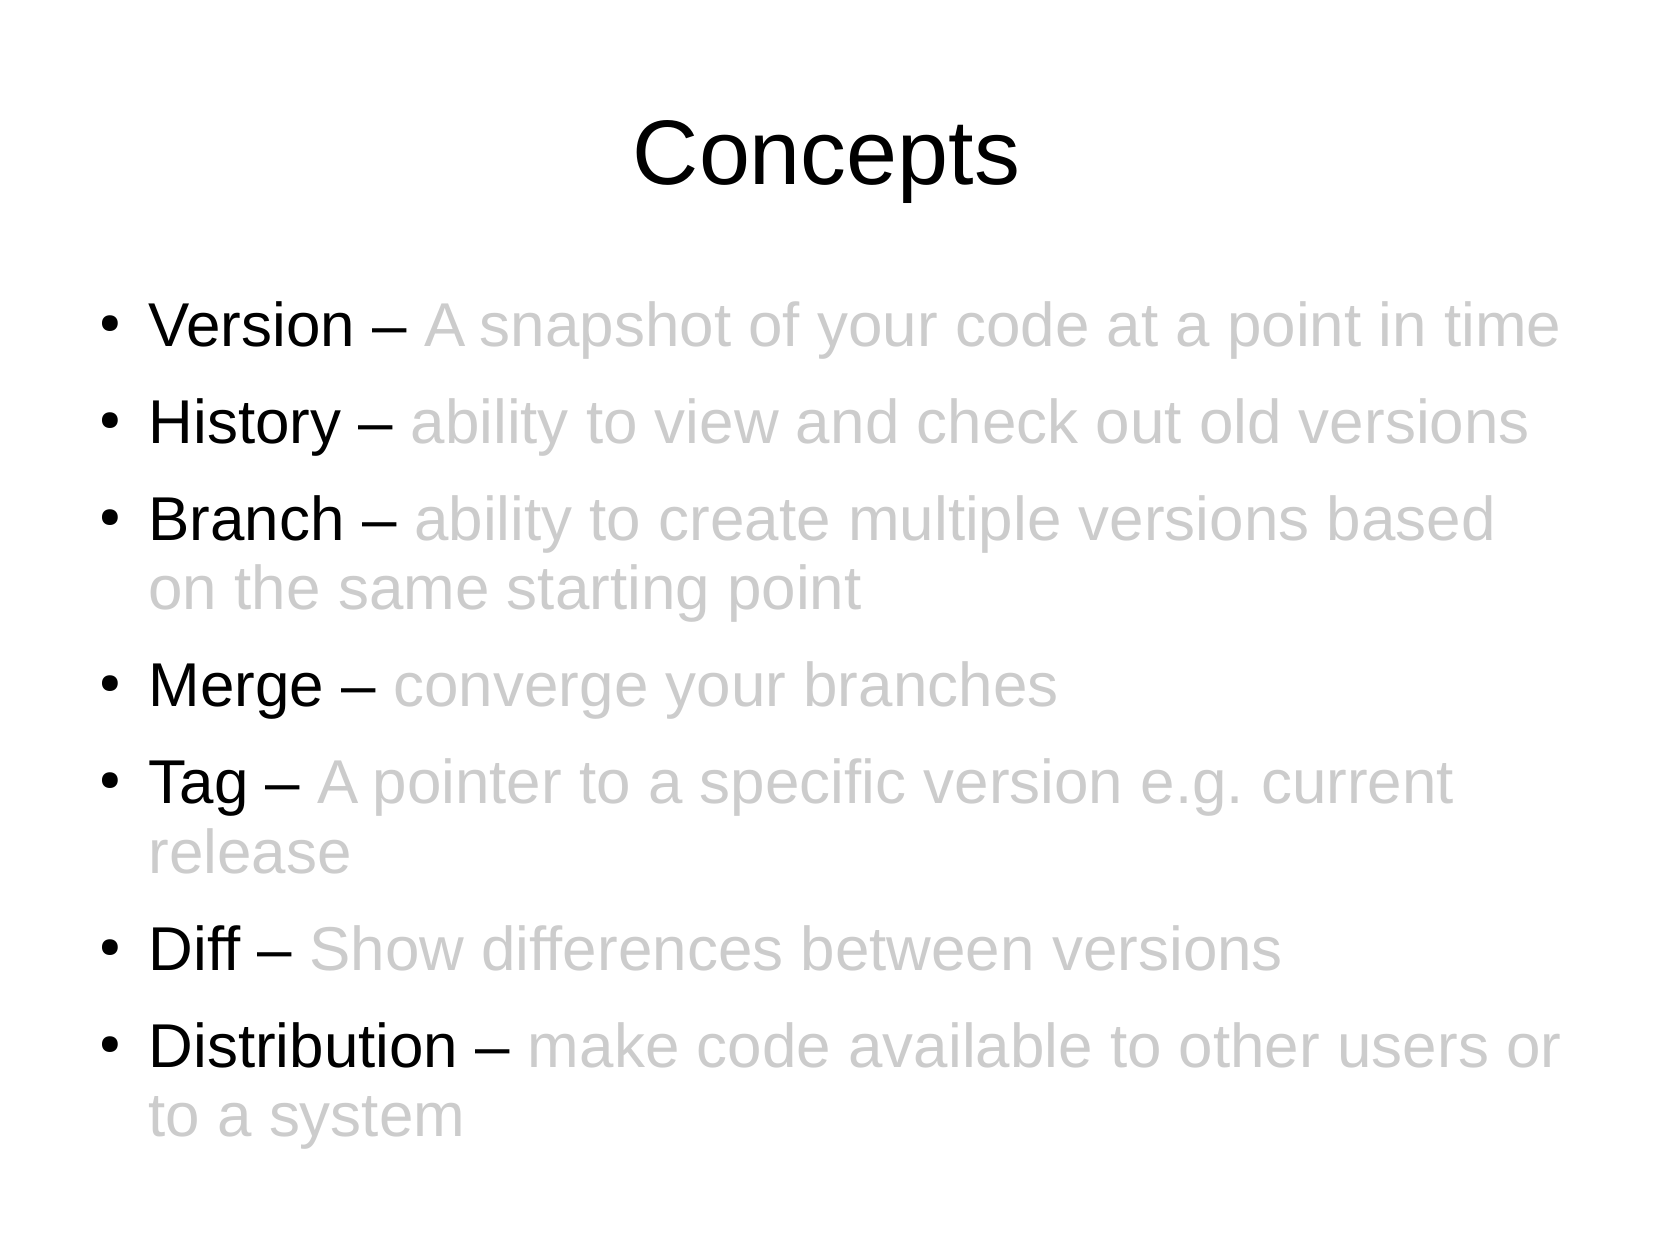

# Concepts
Version – A snapshot of your code at a point in time
History – ability to view and check out old versions
Branch – ability to create multiple versions based on the same starting point
Merge – converge your branches
Tag – A pointer to a specific version e.g. current release
Diff – Show differences between versions
Distribution – make code available to other users or to a system